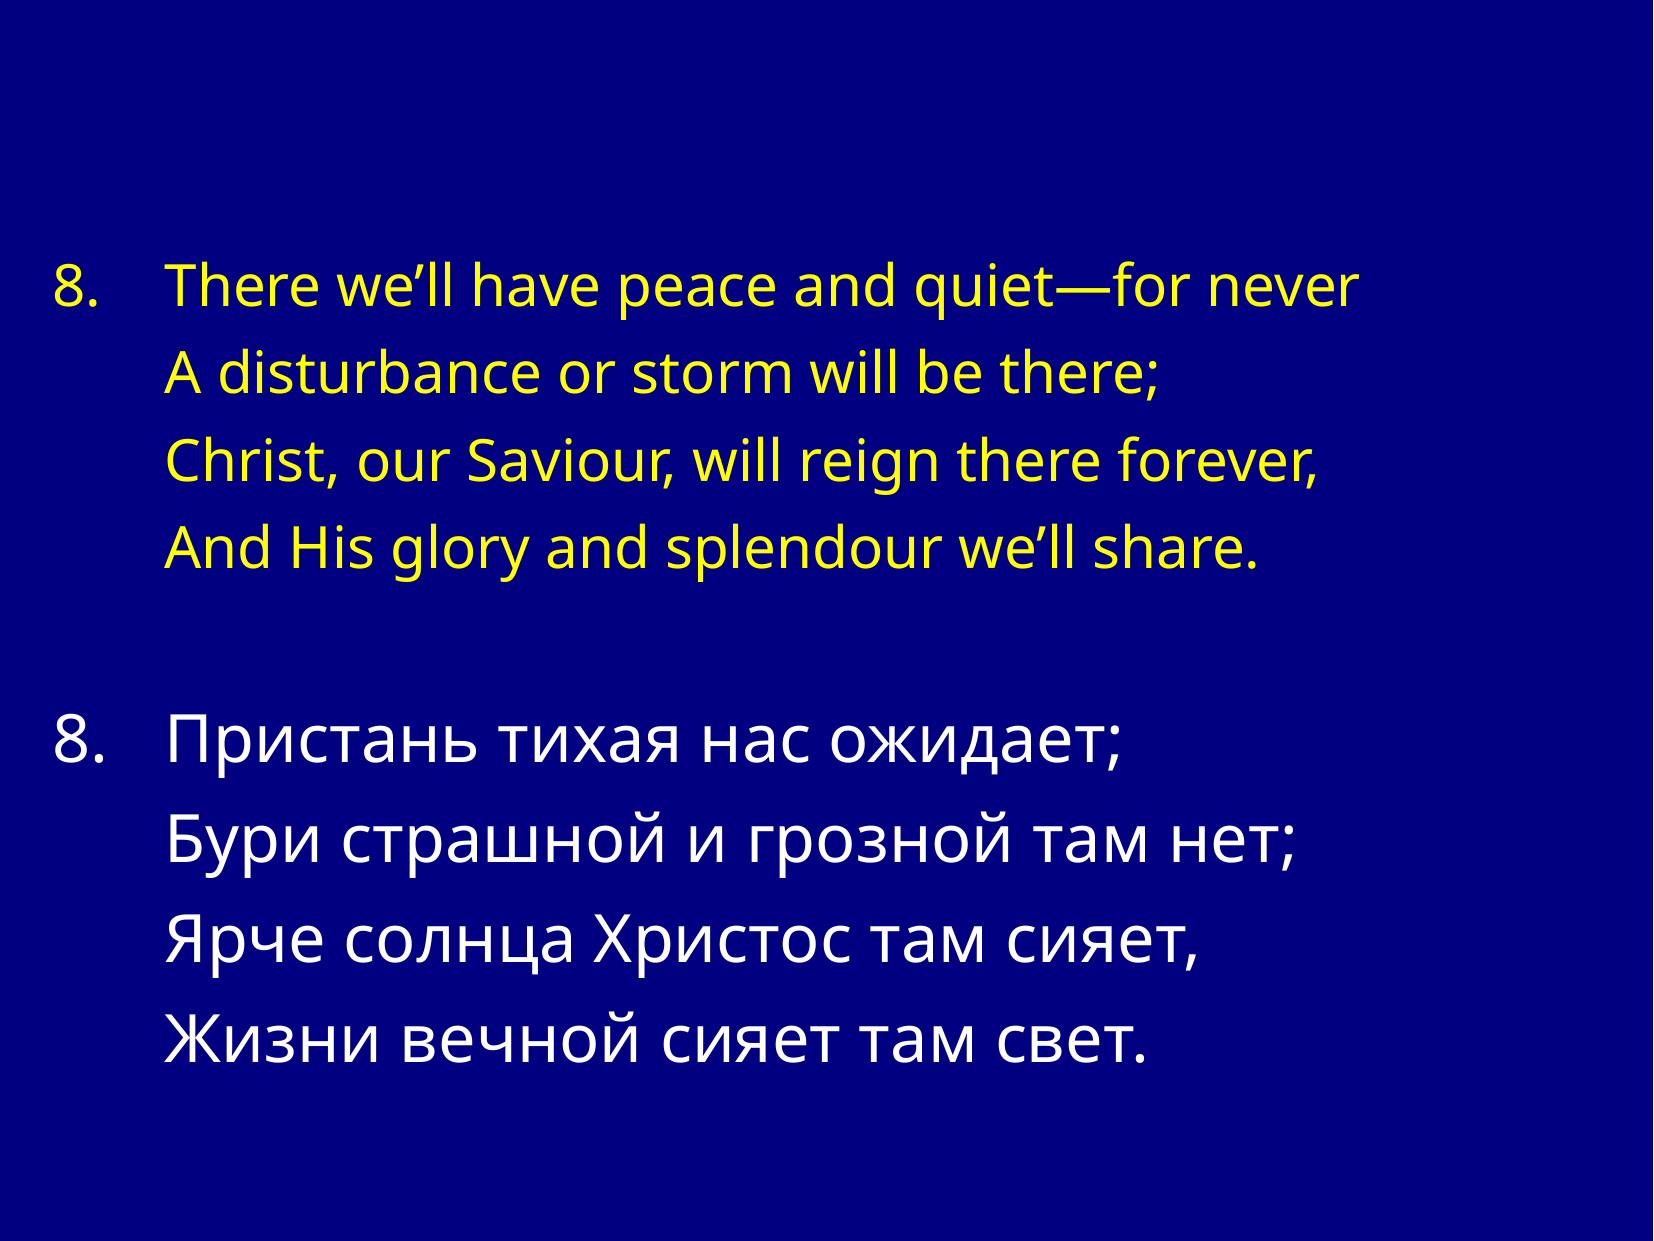

8.	There we’ll have peace and quiet—for never
	A disturbance or storm will be there;
	Christ, our Saviour, will reign there forever,
	And His glory and splendour we’ll share.
8.	Пристань тихая нас ожидает;
	Бури страшной и грозной там нет;
	Ярче солнца Христос там сияет,
	Жизни вечной сияет там свет.